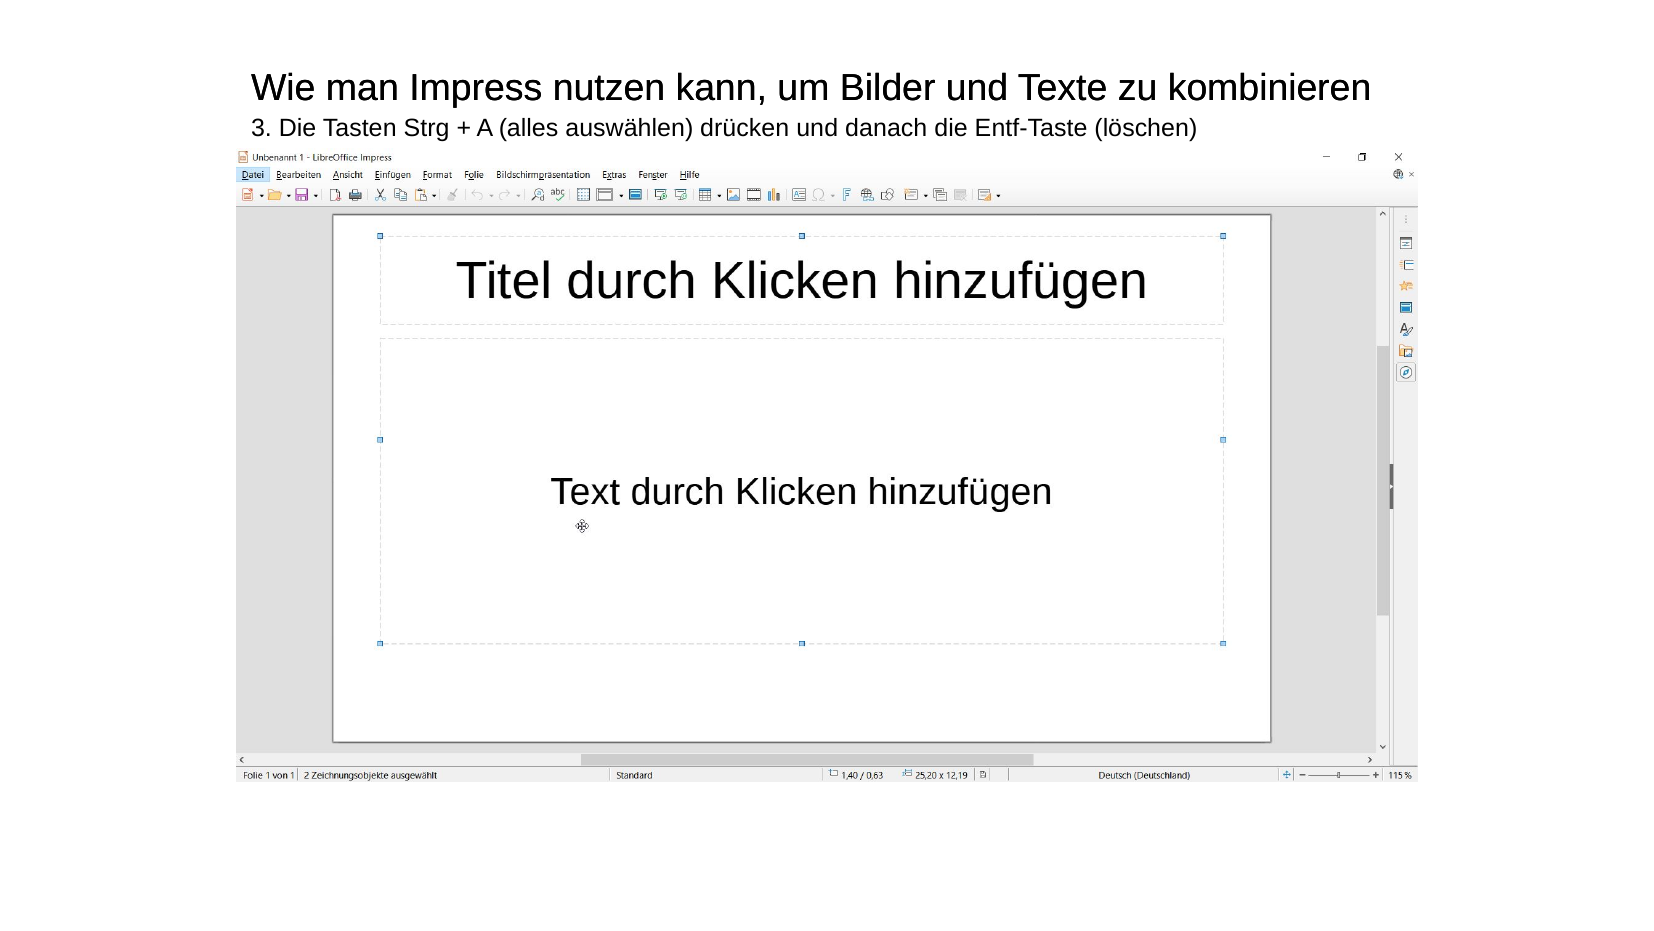

Wie man Impress nutzen kann, um Bilder und Texte zu kombinieren
Wie man Impress nutzen kann, um Bilder und Texte zu kombinieren
3. Die Tasten Strg + A (alles auswählen) drücken und danach die Entf-Taste (löschen)